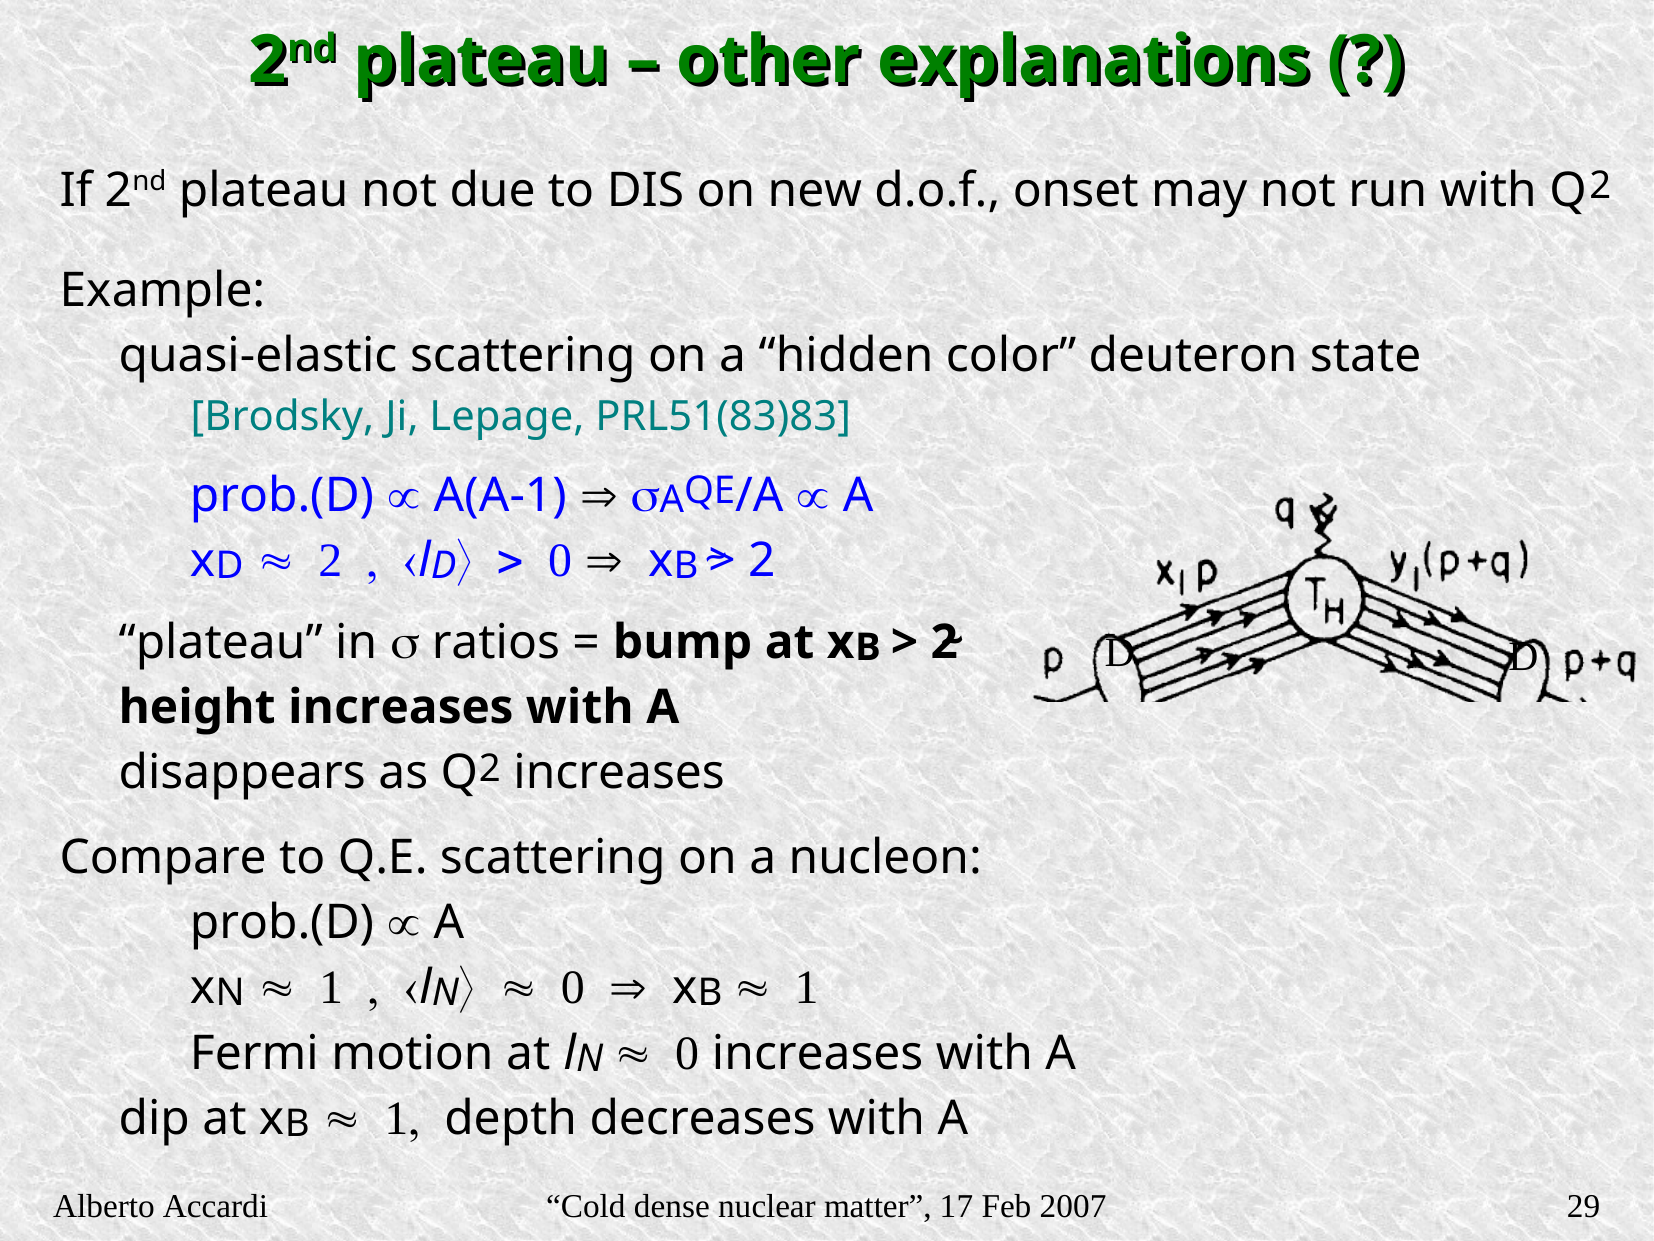

2nd plateau – other explanations (?)
If 2nd plateau not due to DIS on new d.o.f., onset may not run with Q2
Example:
quasi-elastic scattering on a “hidden color” deuteron state
[Brodsky, Ji, Lepage, PRL51(83)83]
prob.(D)  A(A-1)  sAQE/A  A
xD  2 , lD > 0  xB > 2
“plateau” in s ratios = bump at xB > 2
height increases with A
disappears as Q2 increases
D
D
~
~
Compare to Q.E. scattering on a nucleon:
prob.(D)  A
xN  1 , lN  0  xB  1
Fermi motion at lN  0 increases with A
dip at xB  1, depth decreases with A
Alberto Accardi
Padova U.
29